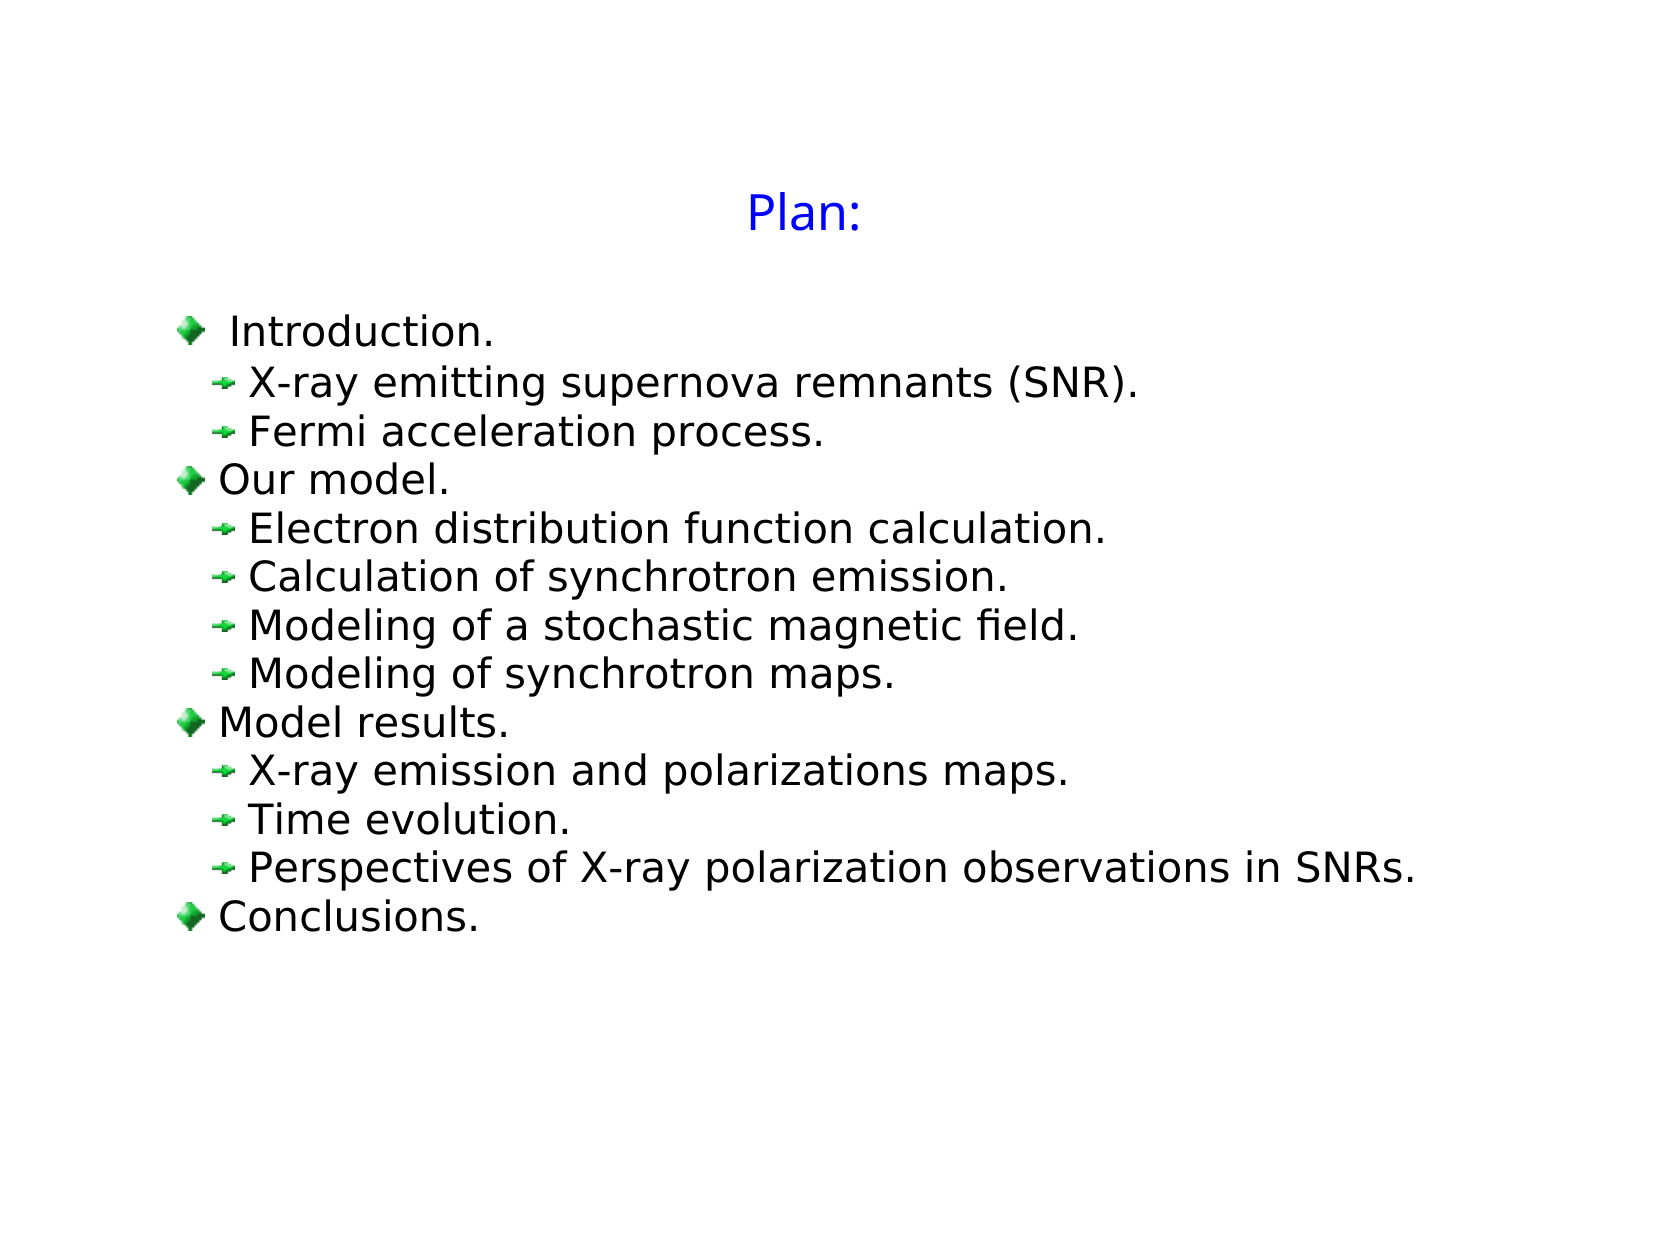

Plan:
 Introduction.
X-ray emitting supernova remnants (SNR).
Fermi acceleration process.
 Our model.
Electron distribution function calculation.
Calculation of synchrotron emission.
Modeling of a stochastic magnetic field.
Modeling of synchrotron maps.
 Model results.
X-ray emission and polarizations maps.
Time evolution.
Perspectives of X-ray polarization observations in SNRs.
 Conclusions.